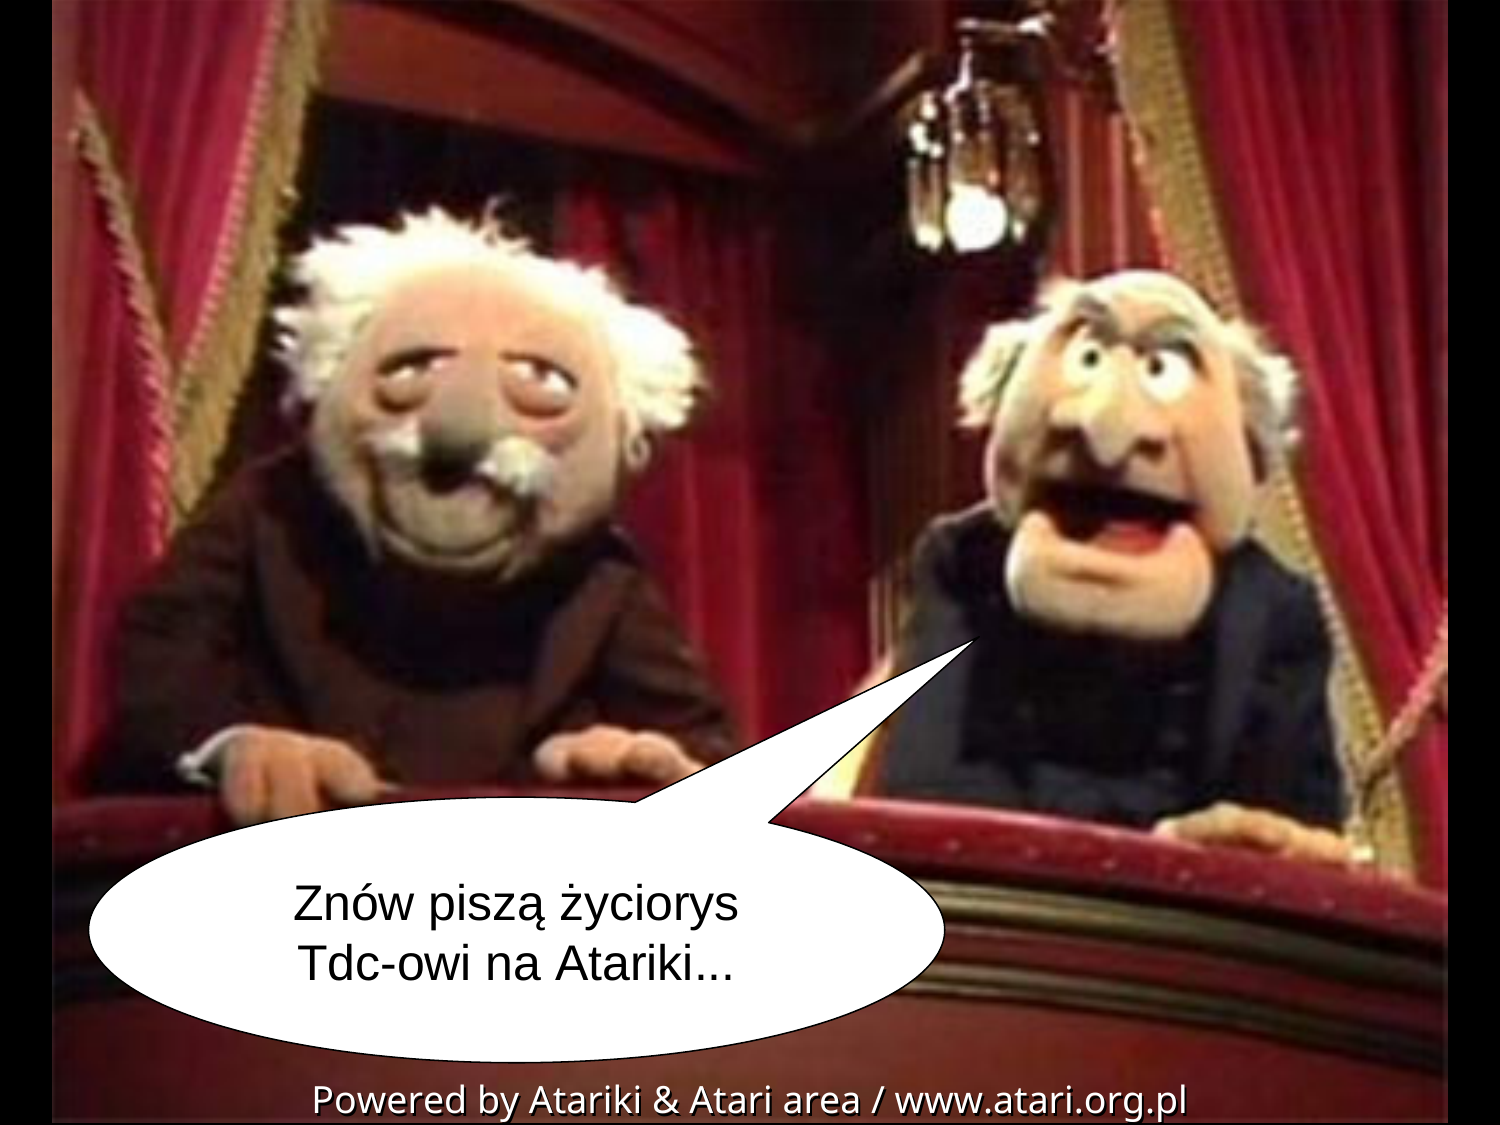

Znów piszą życiorys
Tdc-owi na Atariki...
32
Powered by Atariki & Atari area / www.atari.org.pl